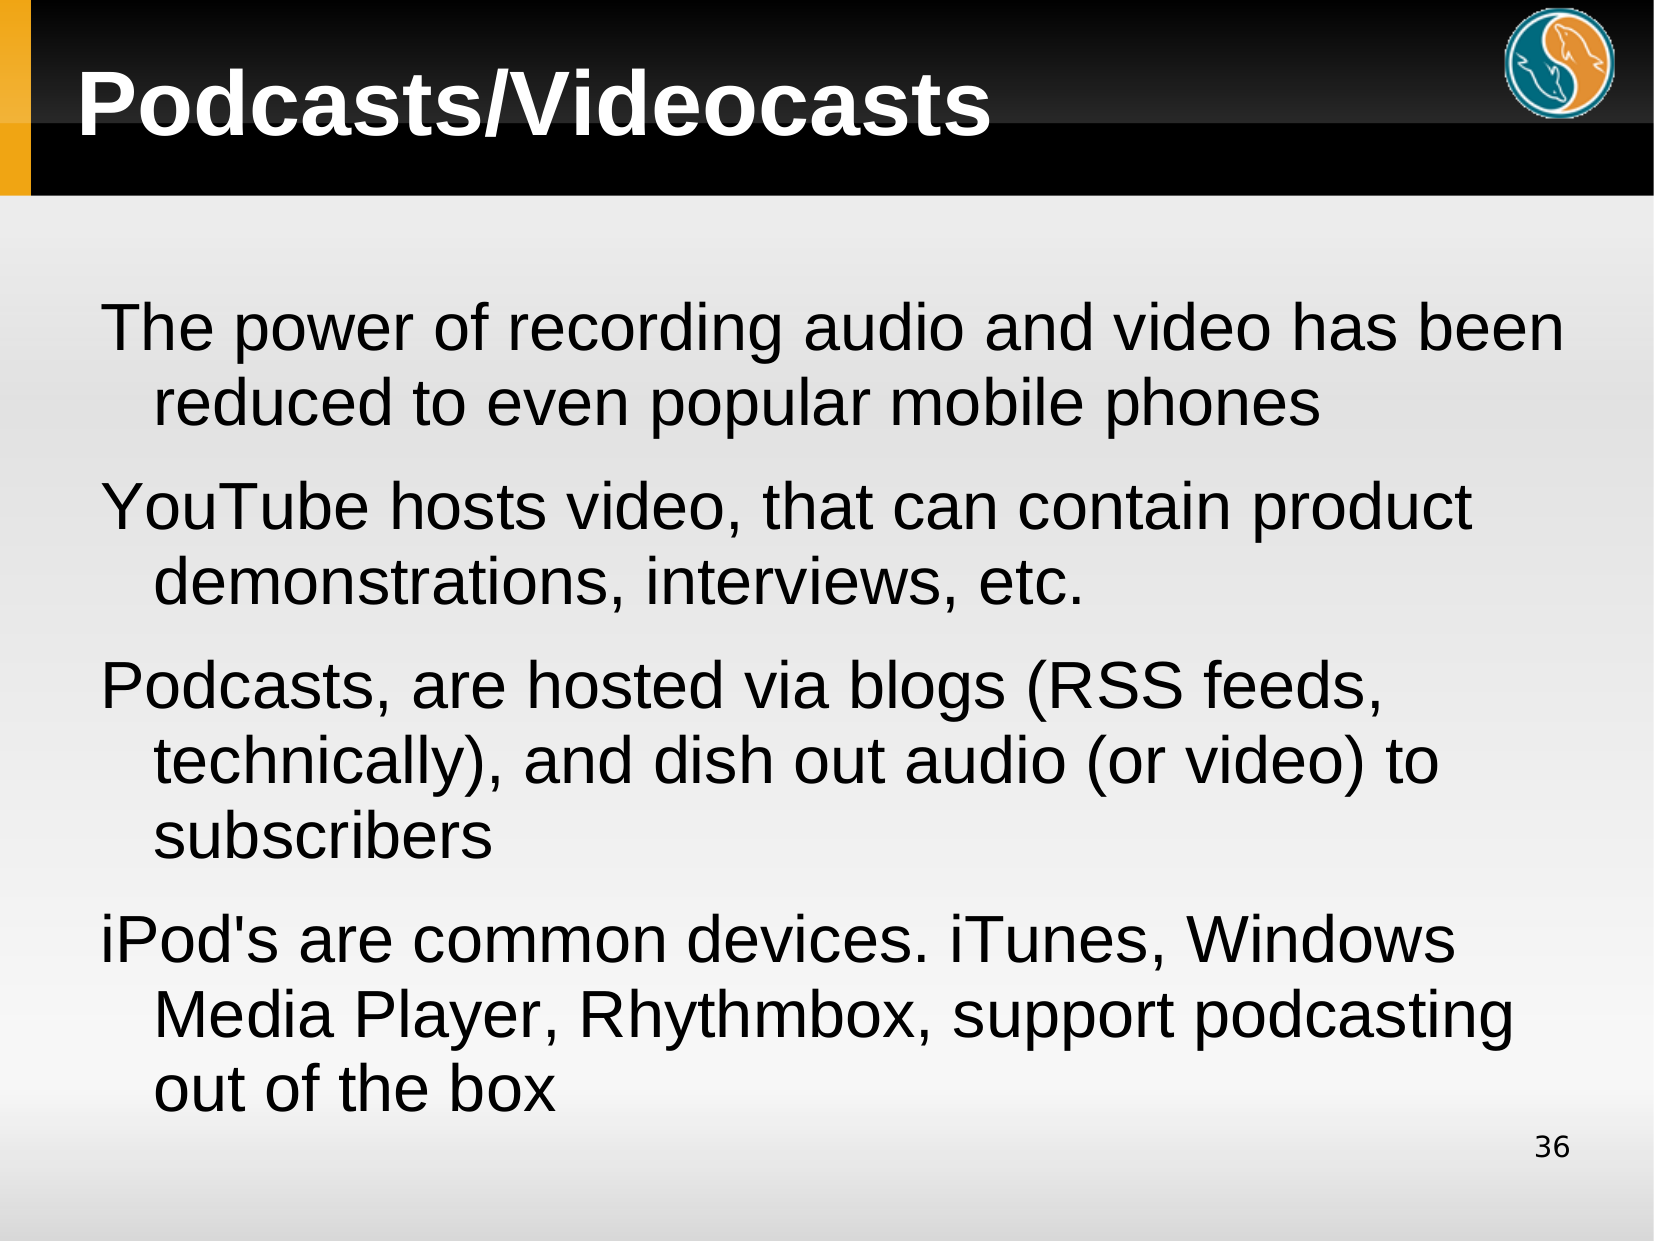

# Podcasts/Videocasts
The power of recording audio and video has been reduced to even popular mobile phones
YouTube hosts video, that can contain product demonstrations, interviews, etc.
Podcasts, are hosted via blogs (RSS feeds, technically), and dish out audio (or video) to subscribers
iPod's are common devices. iTunes, Windows Media Player, Rhythmbox, support podcasting out of the box
36